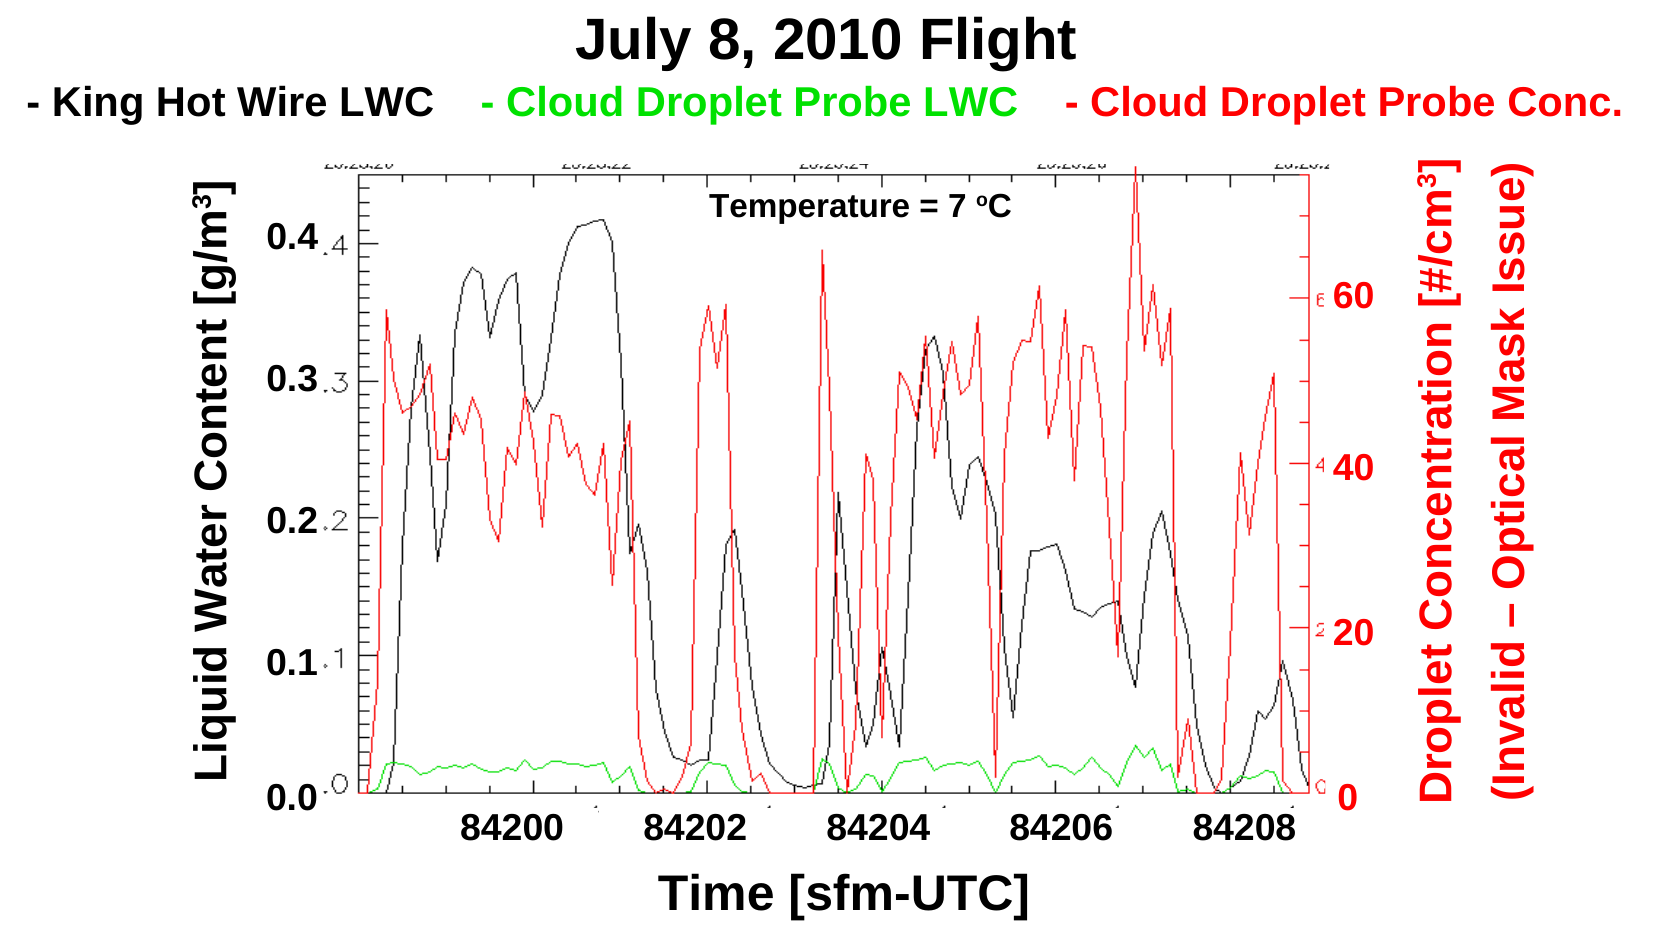

July 8, 2010 Flight
- King Hot Wire LWC - Cloud Droplet Probe LWC - Cloud Droplet Probe Conc.
Temperature = 7 oC
0.4
60
0.3
Droplet Concentration [#/cm3]
(Invalid – Optical Mask Issue)
Liquid Water Content [g/m3]
40
0.2
20
0.1
0.0
0
84200
84202
84204
84206
84208
Time [sfm-UTC]